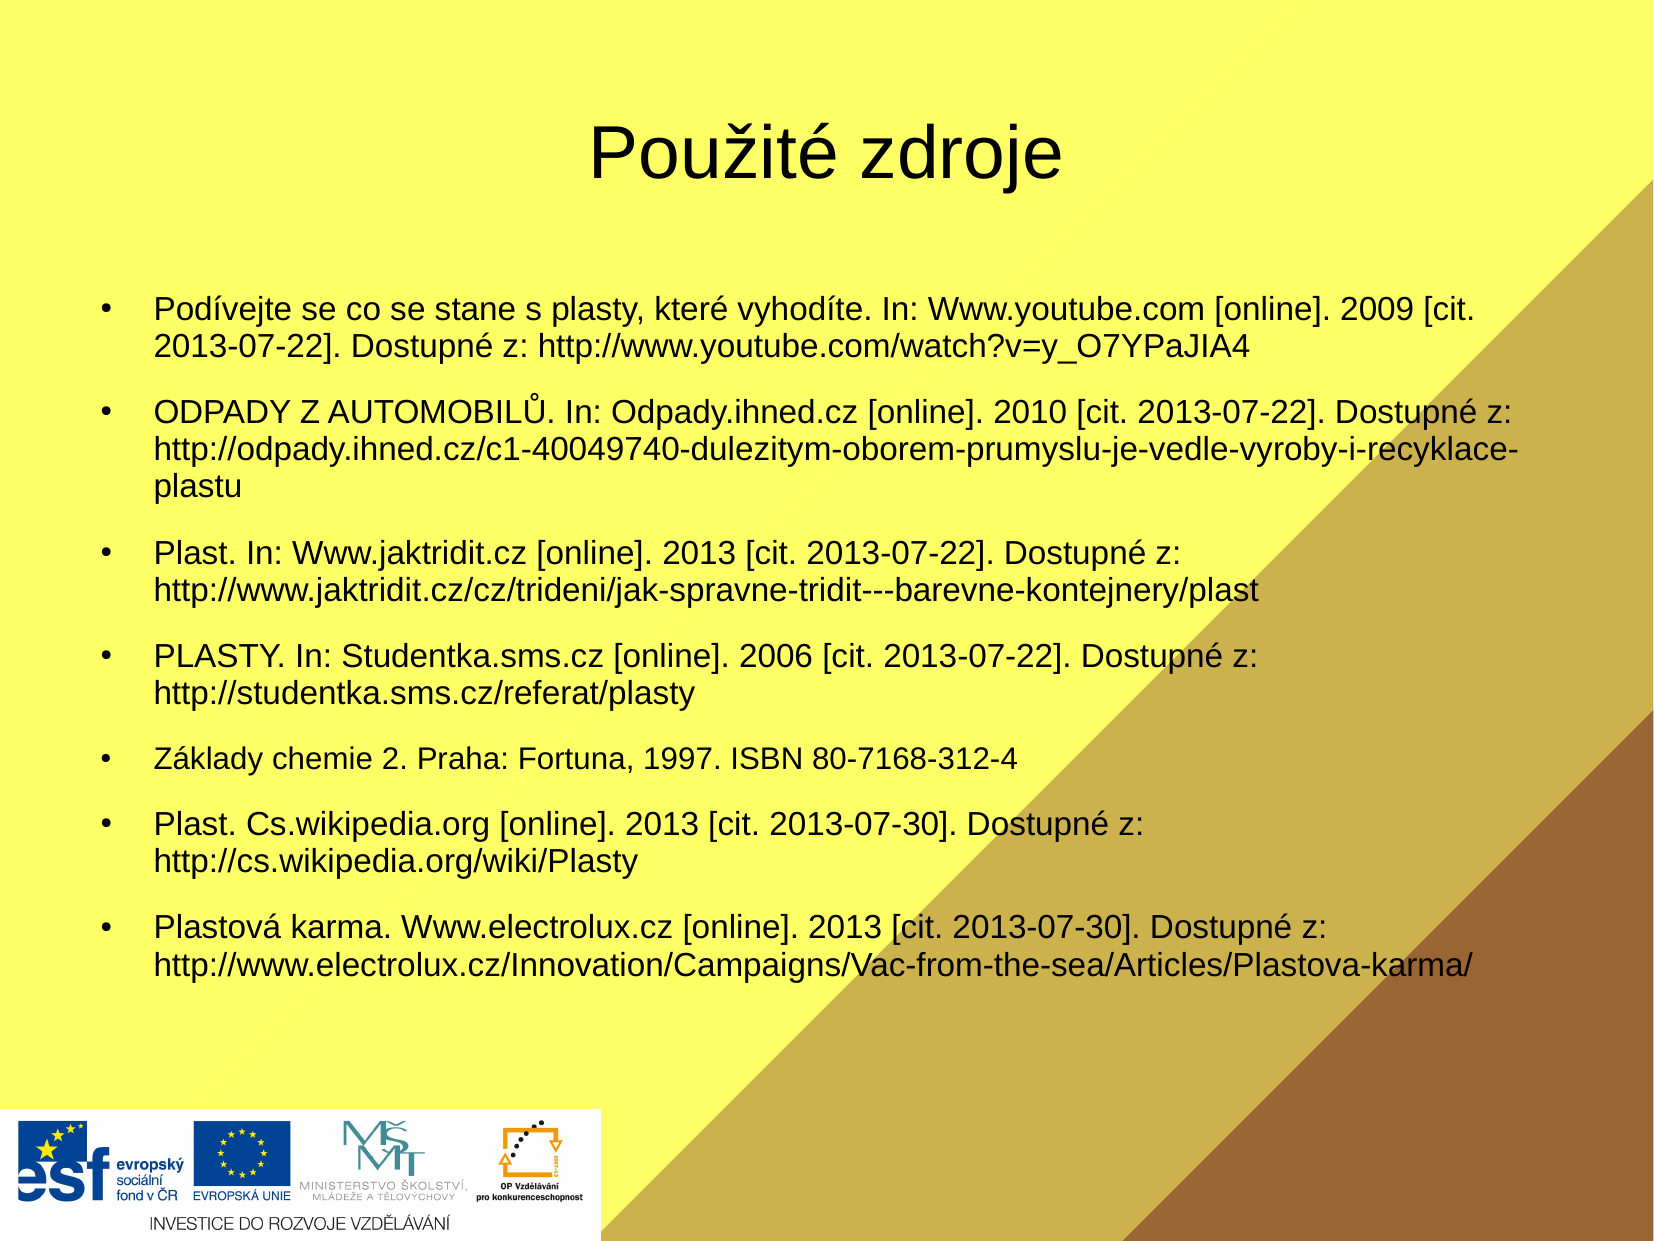

# Použité zdroje
Podívejte se co se stane s plasty, které vyhodíte. In: Www.youtube.com [online]. 2009 [cit. 2013-07-22]. Dostupné z: http://www.youtube.com/watch?v=y_O7YPaJIA4
ODPADY Z AUTOMOBILŮ. In: Odpady.ihned.cz [online]. 2010 [cit. 2013-07-22]. Dostupné z: http://odpady.ihned.cz/c1-40049740-dulezitym-oborem-prumyslu-je-vedle-vyroby-i-recyklace-plastu
Plast. In: Www.jaktridit.cz [online]. 2013 [cit. 2013-07-22]. Dostupné z: http://www.jaktridit.cz/cz/trideni/jak-spravne-tridit---barevne-kontejnery/plast
PLASTY. In: Studentka.sms.cz [online]. 2006 [cit. 2013-07-22]. Dostupné z: http://studentka.sms.cz/referat/plasty
Základy chemie 2. Praha: Fortuna, 1997. ISBN 80-7168-312-4
Plast. Cs.wikipedia.org [online]. 2013 [cit. 2013-07-30]. Dostupné z: http://cs.wikipedia.org/wiki/Plasty
Plastová karma. Www.electrolux.cz [online]. 2013 [cit. 2013-07-30]. Dostupné z: http://www.electrolux.cz/Innovation/Campaigns/Vac-from-the-sea/Articles/Plastova-karma/